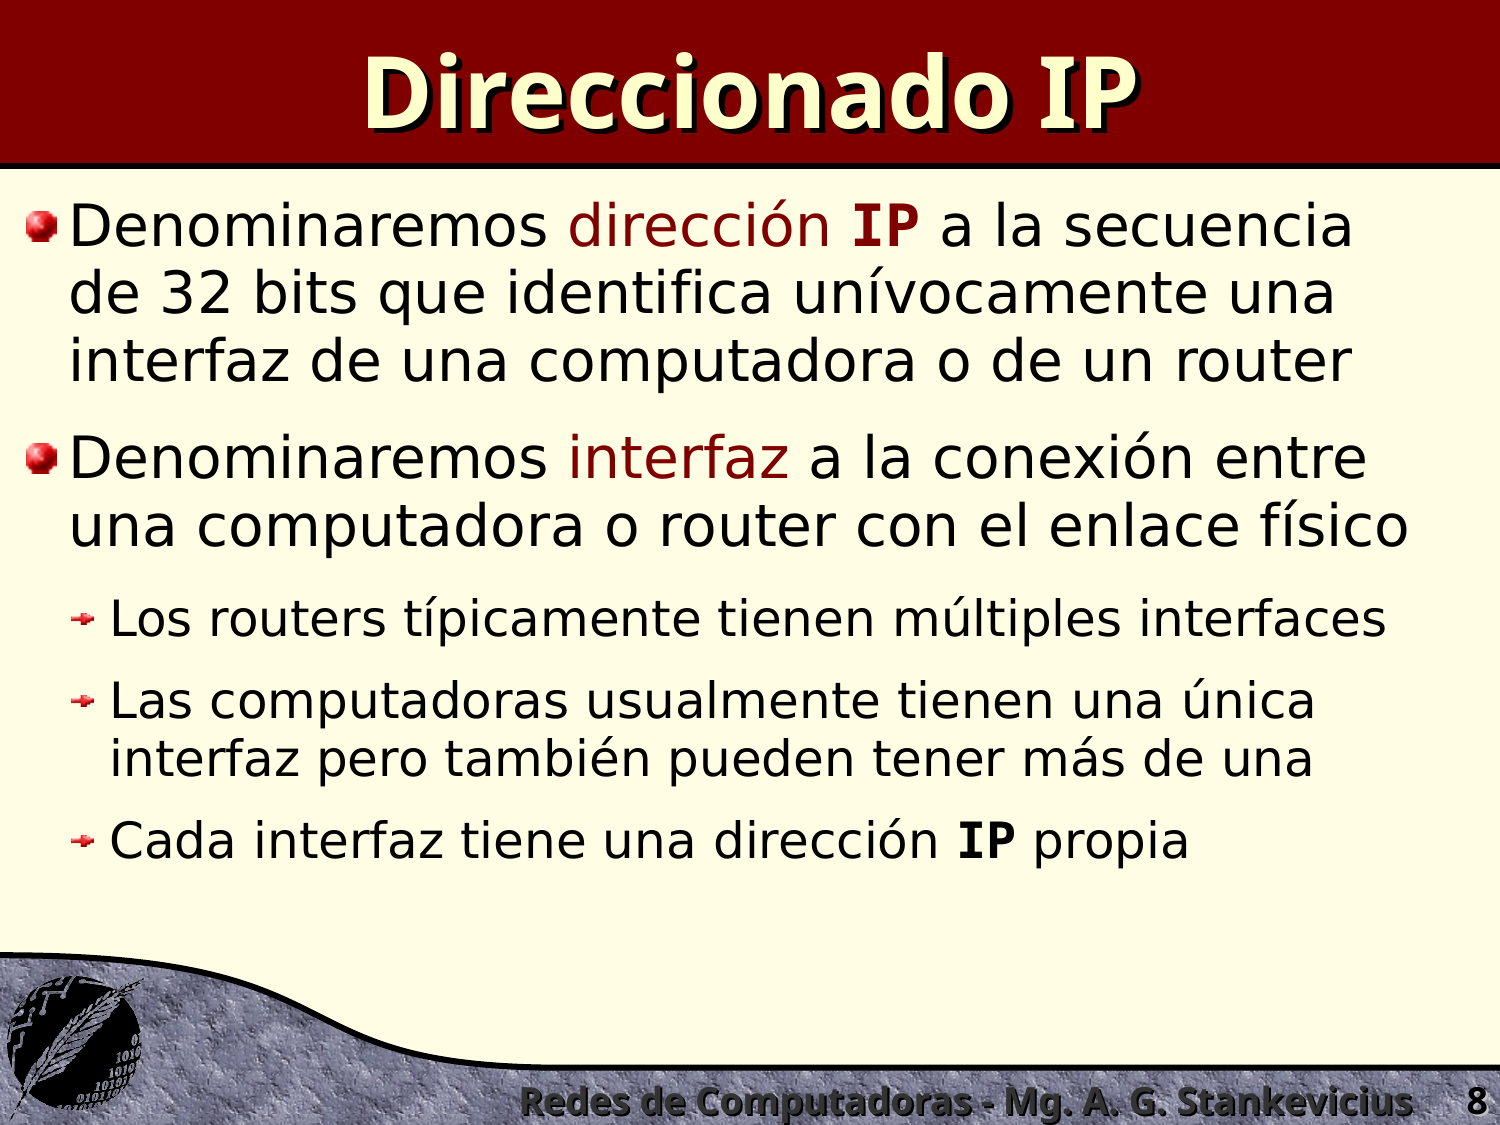

# Direccionado IP
Denominaremos dirección IP a la secuencia
de 32 bits que identifica unívocamente una interfaz de una computadora o de un router
Denominaremos interfaz a la conexión entre una computadora o router con el enlace físico
Los routers típicamente tienen múltiples interfaces
Las computadoras usualmente tienen una única interfaz pero también pueden tener más de una
Cada interfaz tiene una dirección IP propia
8